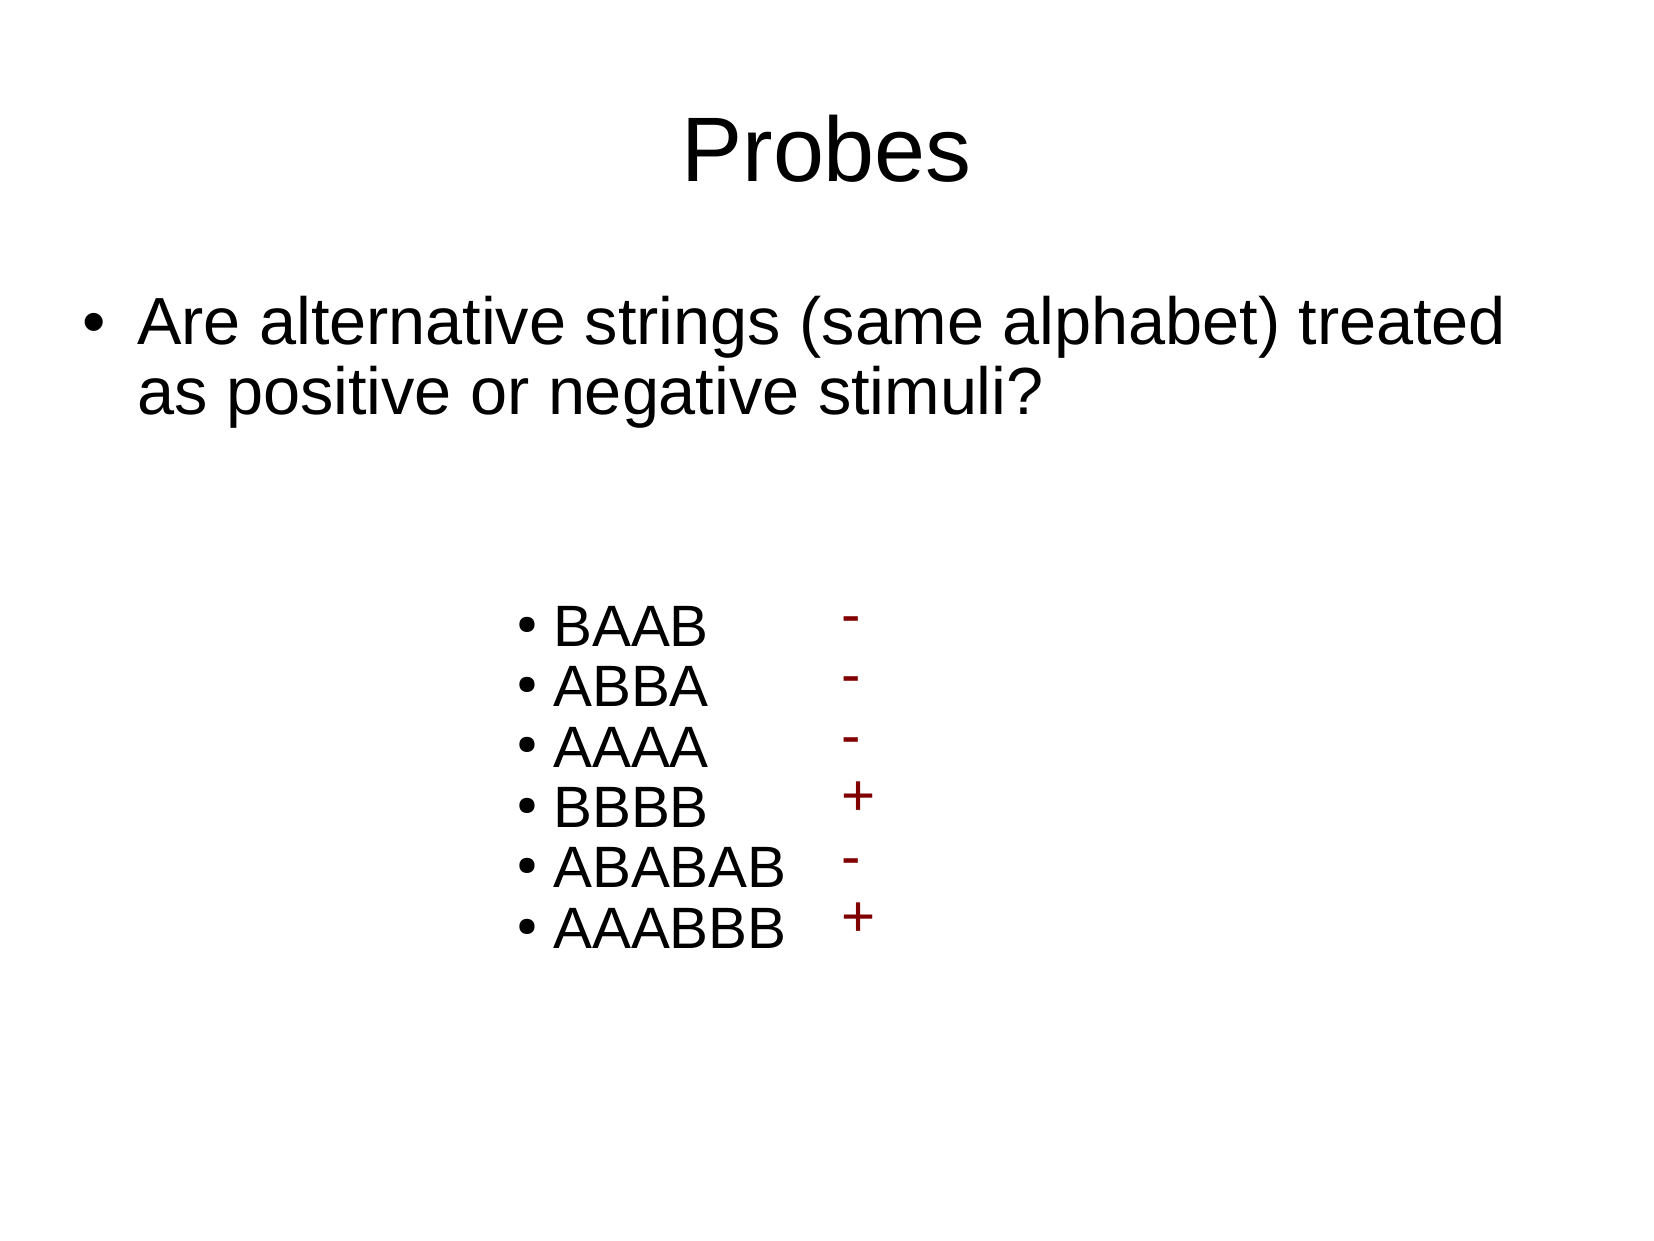

# Probes
Are alternative strings (same alphabet) treated as positive or negative stimuli?
-
-
-
+
-
+
 BAAB
 ABBA
 AAAA
 BBBB
 ABABAB
 AAABBB